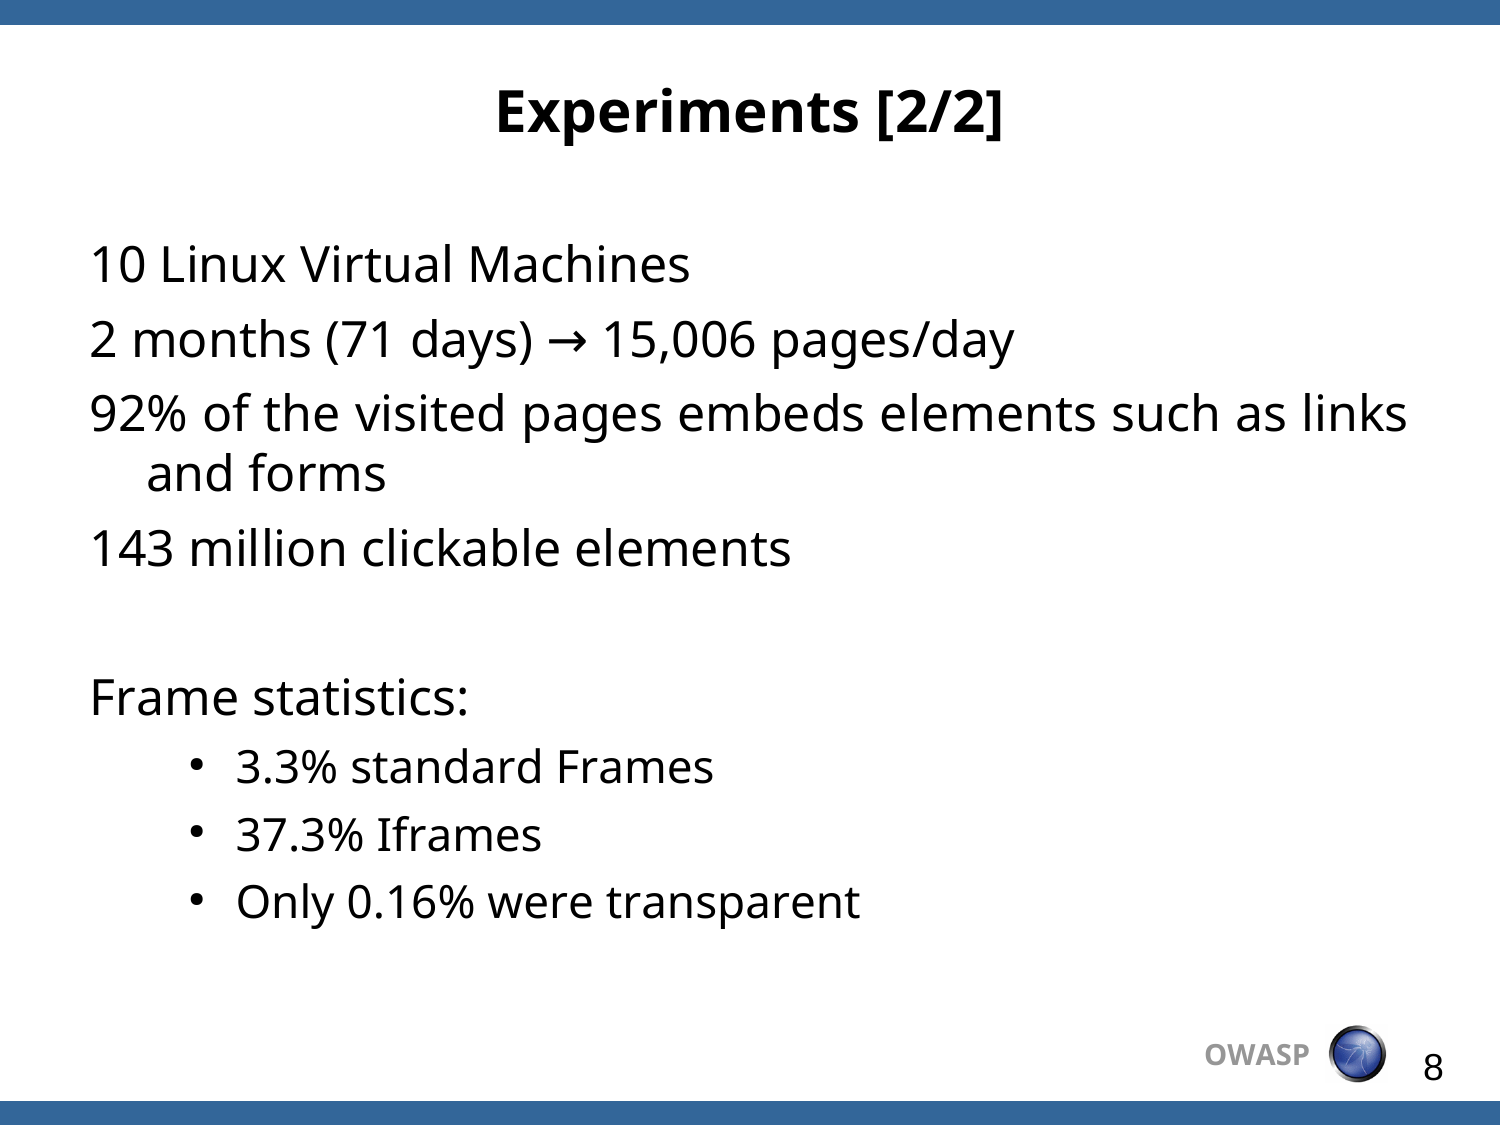

# Experiments [2/2]
10 Linux Virtual Machines
2 months (71 days) → 15,006 pages/day
92% of the visited pages embeds elements such as links and forms
143 million clickable elements
Frame statistics:
3.3% standard Frames
37.3% Iframes
Only 0.16% were transparent
8